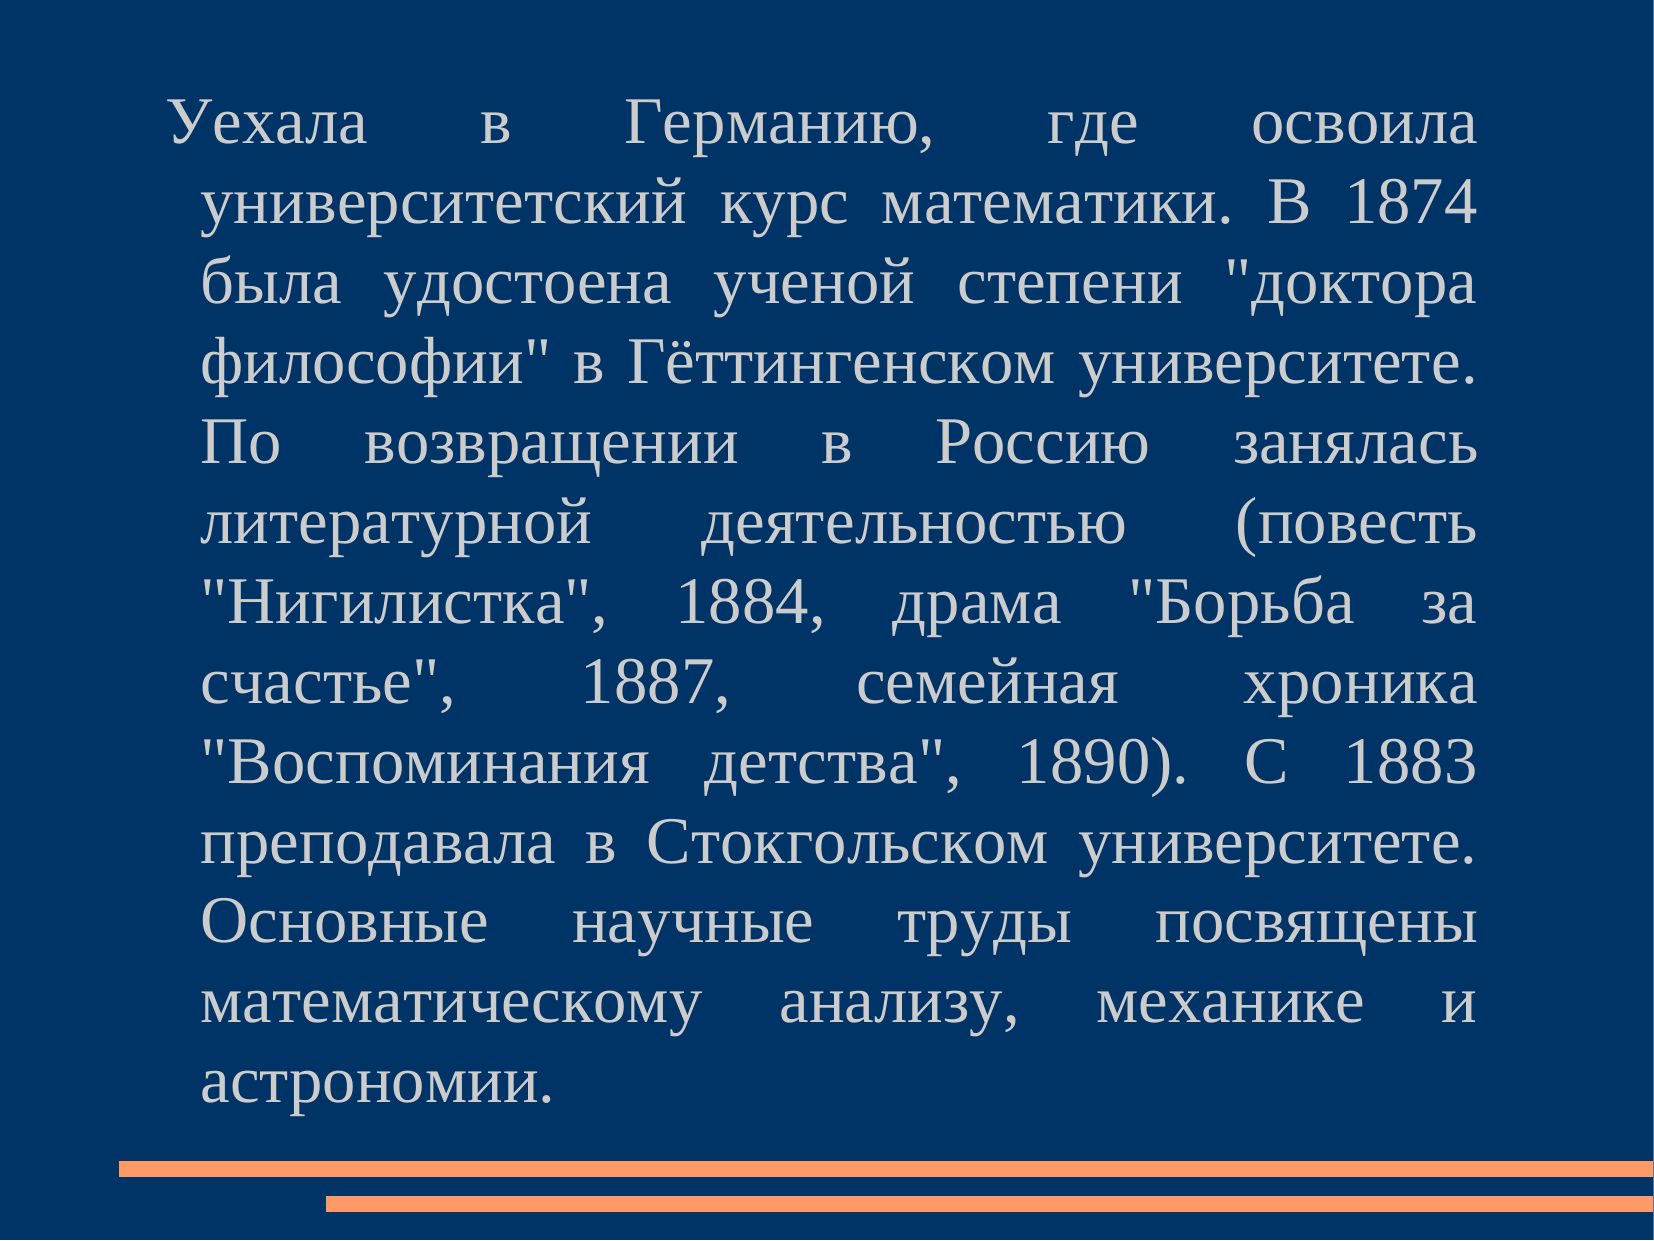

# Уехала в Германию, где освоила университетский курс математики. В 1874 была удостоена ученой степени "доктора философии" в Гёттингенском университете. По возвращении в Россию занялась литературной деятельностью (повесть "Нигилистка", 1884, драма "Борьба за счастье", 1887, семейная хроника "Воспоминания детства", 1890). С 1883 преподавала в Стокгольском университете. Основные научные труды посвящены математическому анализу, механике и астрономии.